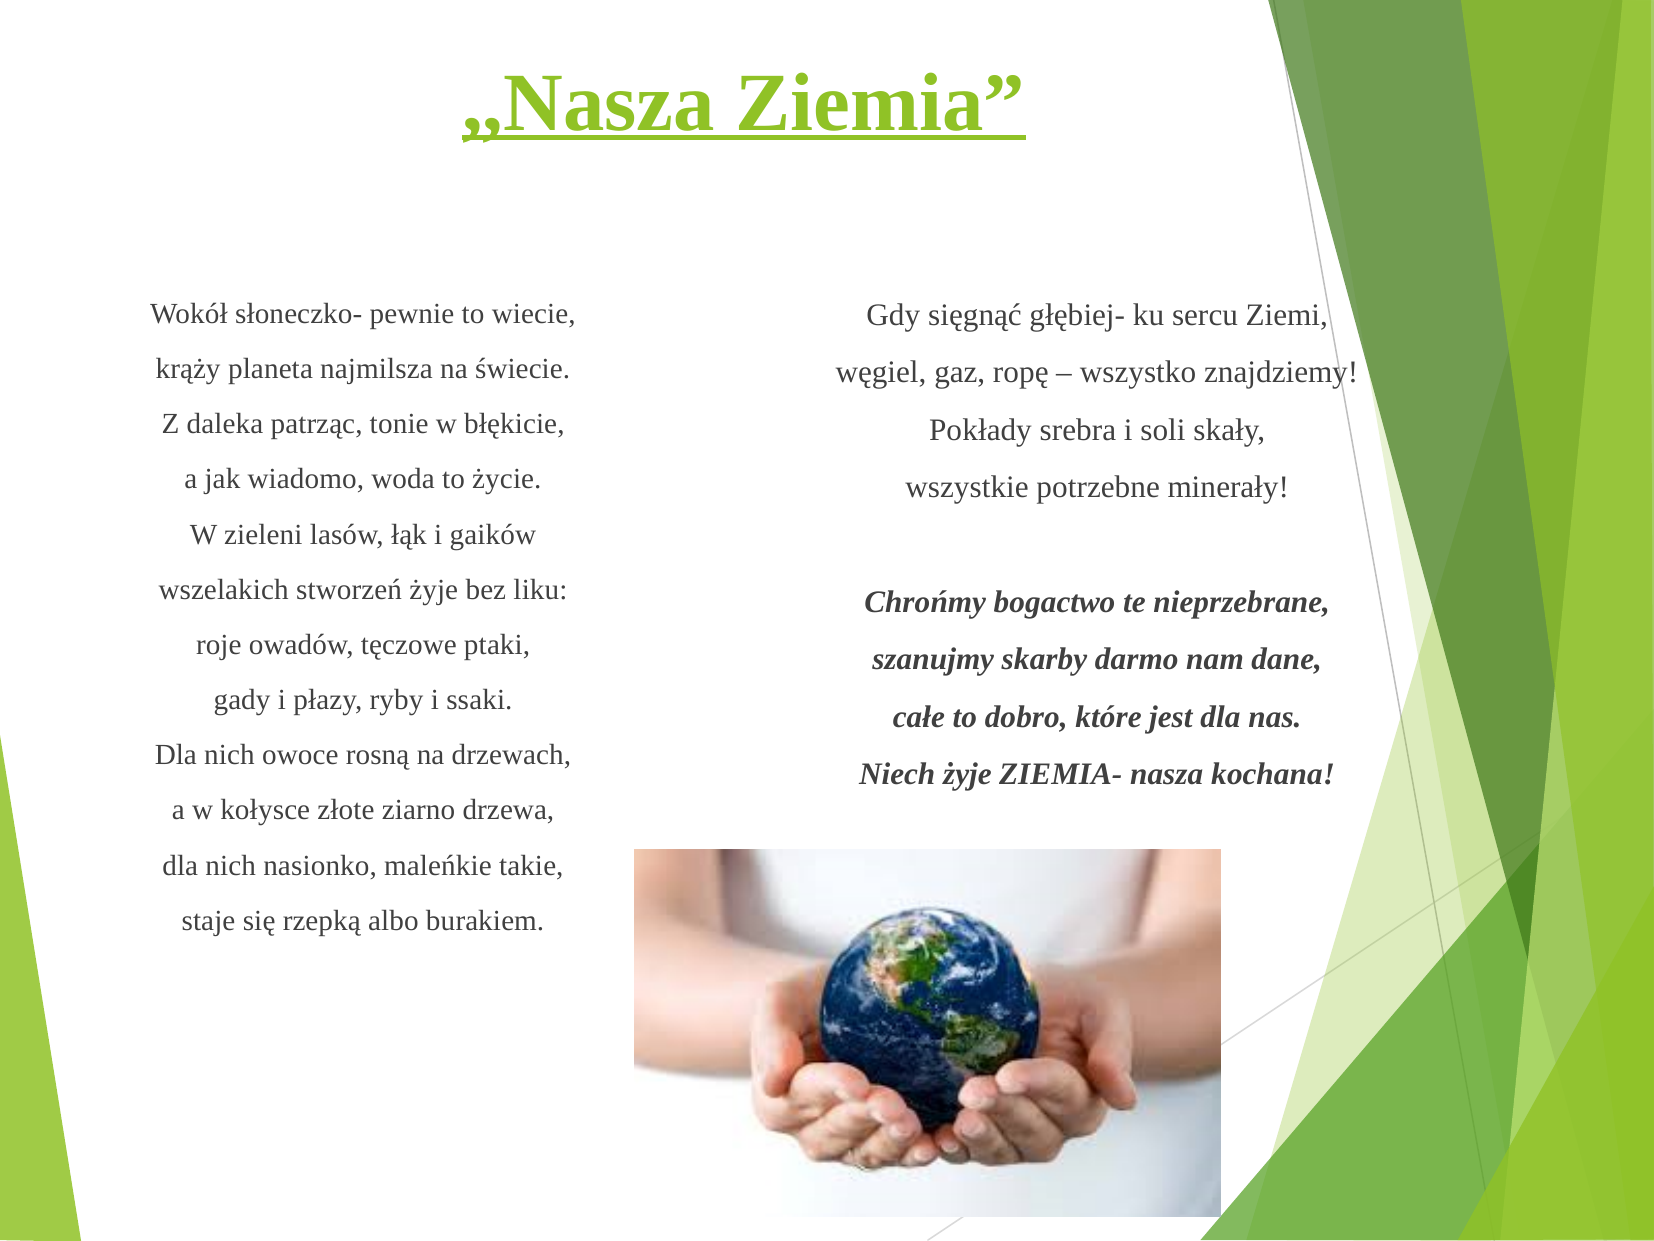

# ,,Nasza Ziemia”
Wokół słoneczko- pewnie to wiecie,
krąży planeta najmilsza na świecie.
Z daleka patrząc, tonie w błękicie,
a jak wiadomo, woda to życie.
W zieleni lasów, łąk i gaików
wszelakich stworzeń żyje bez liku:
roje owadów, tęczowe ptaki,
gady i płazy, ryby i ssaki.
Dla nich owoce rosną na drzewach,
a w kołysce złote ziarno drzewa,
dla nich nasionko, maleńkie takie,
staje się rzepką albo burakiem.
Gdy sięgnąć głębiej- ku sercu Ziemi,
węgiel, gaz, ropę – wszystko znajdziemy!
Pokłady srebra i soli skały,
wszystkie potrzebne minerały!
Chrońmy bogactwo te nieprzebrane,
szanujmy skarby darmo nam dane,
całe to dobro, które jest dla nas.
Niech żyje ZIEMIA- nasza kochana!